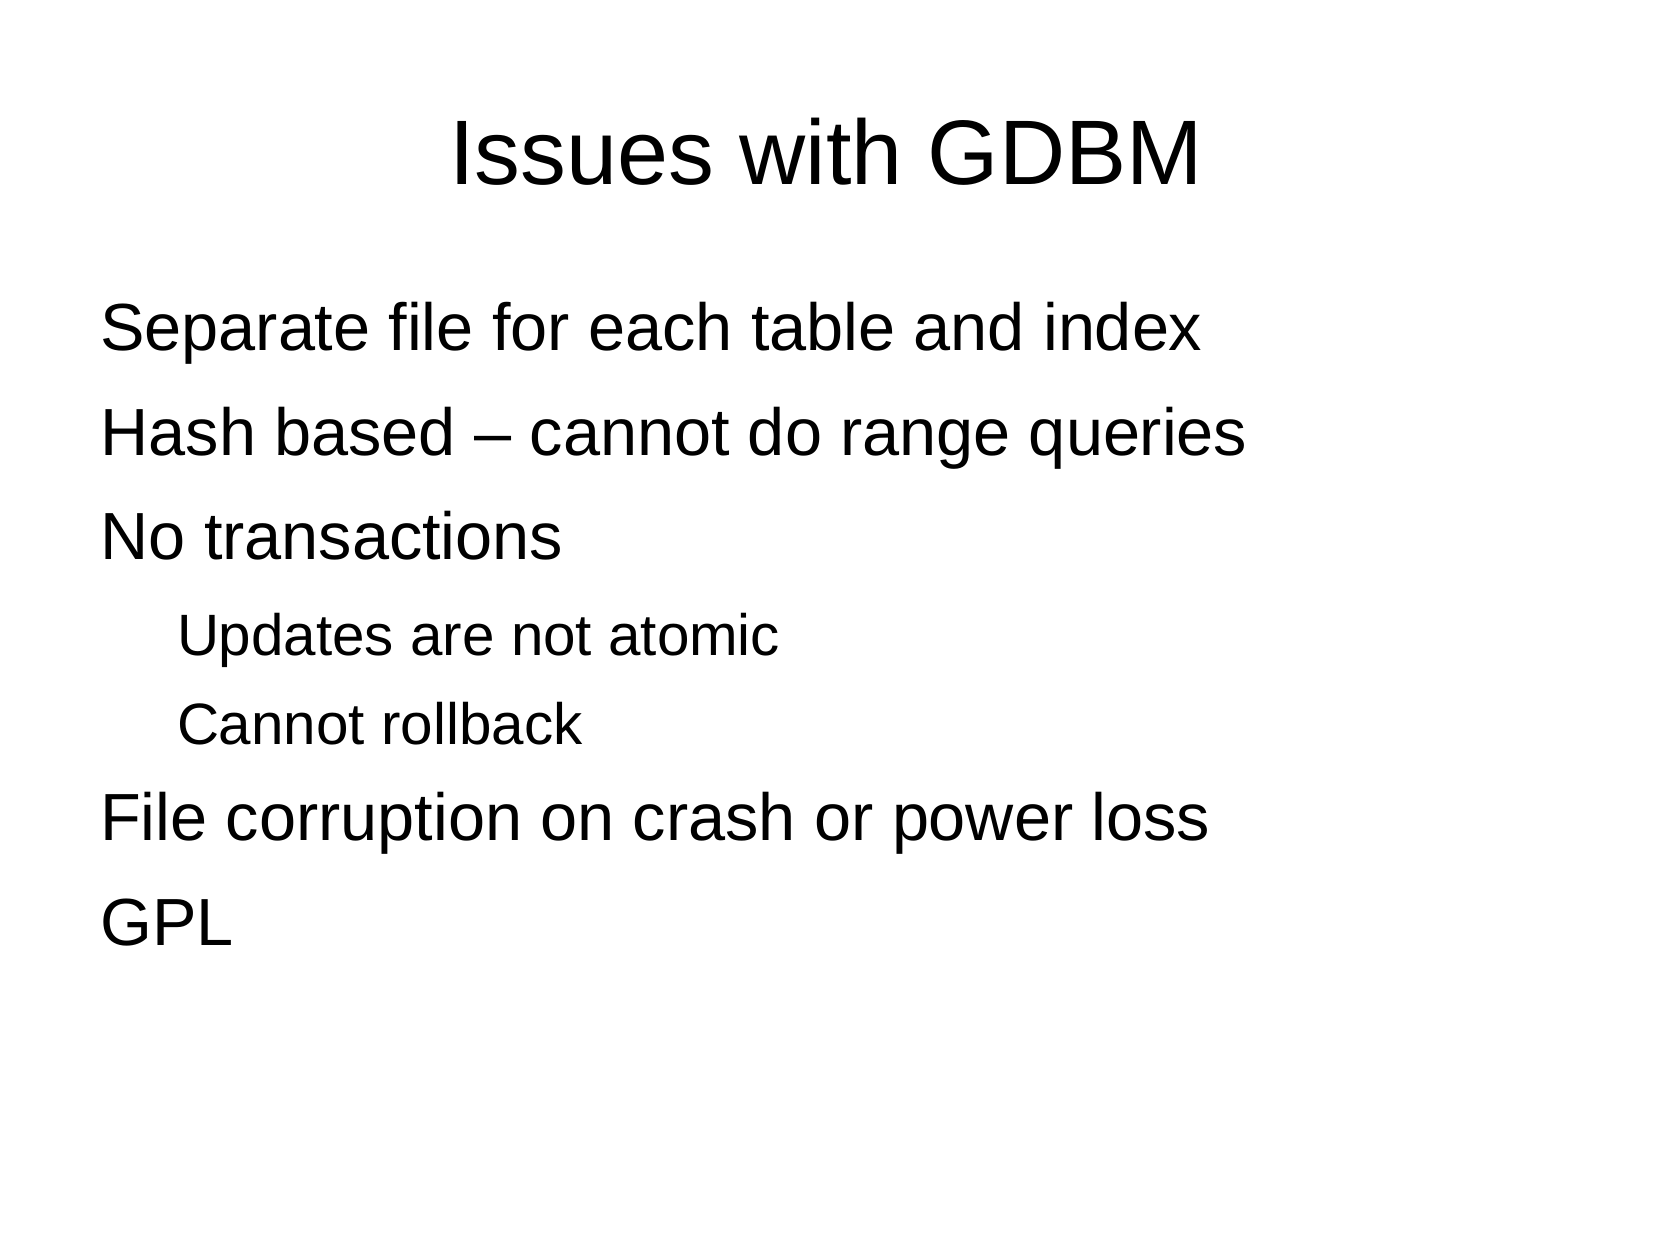

# Issues with GDBM
Separate file for each table and index
Hash based – cannot do range queries
No transactions
Updates are not atomic
Cannot rollback
File corruption on crash or power loss
GPL